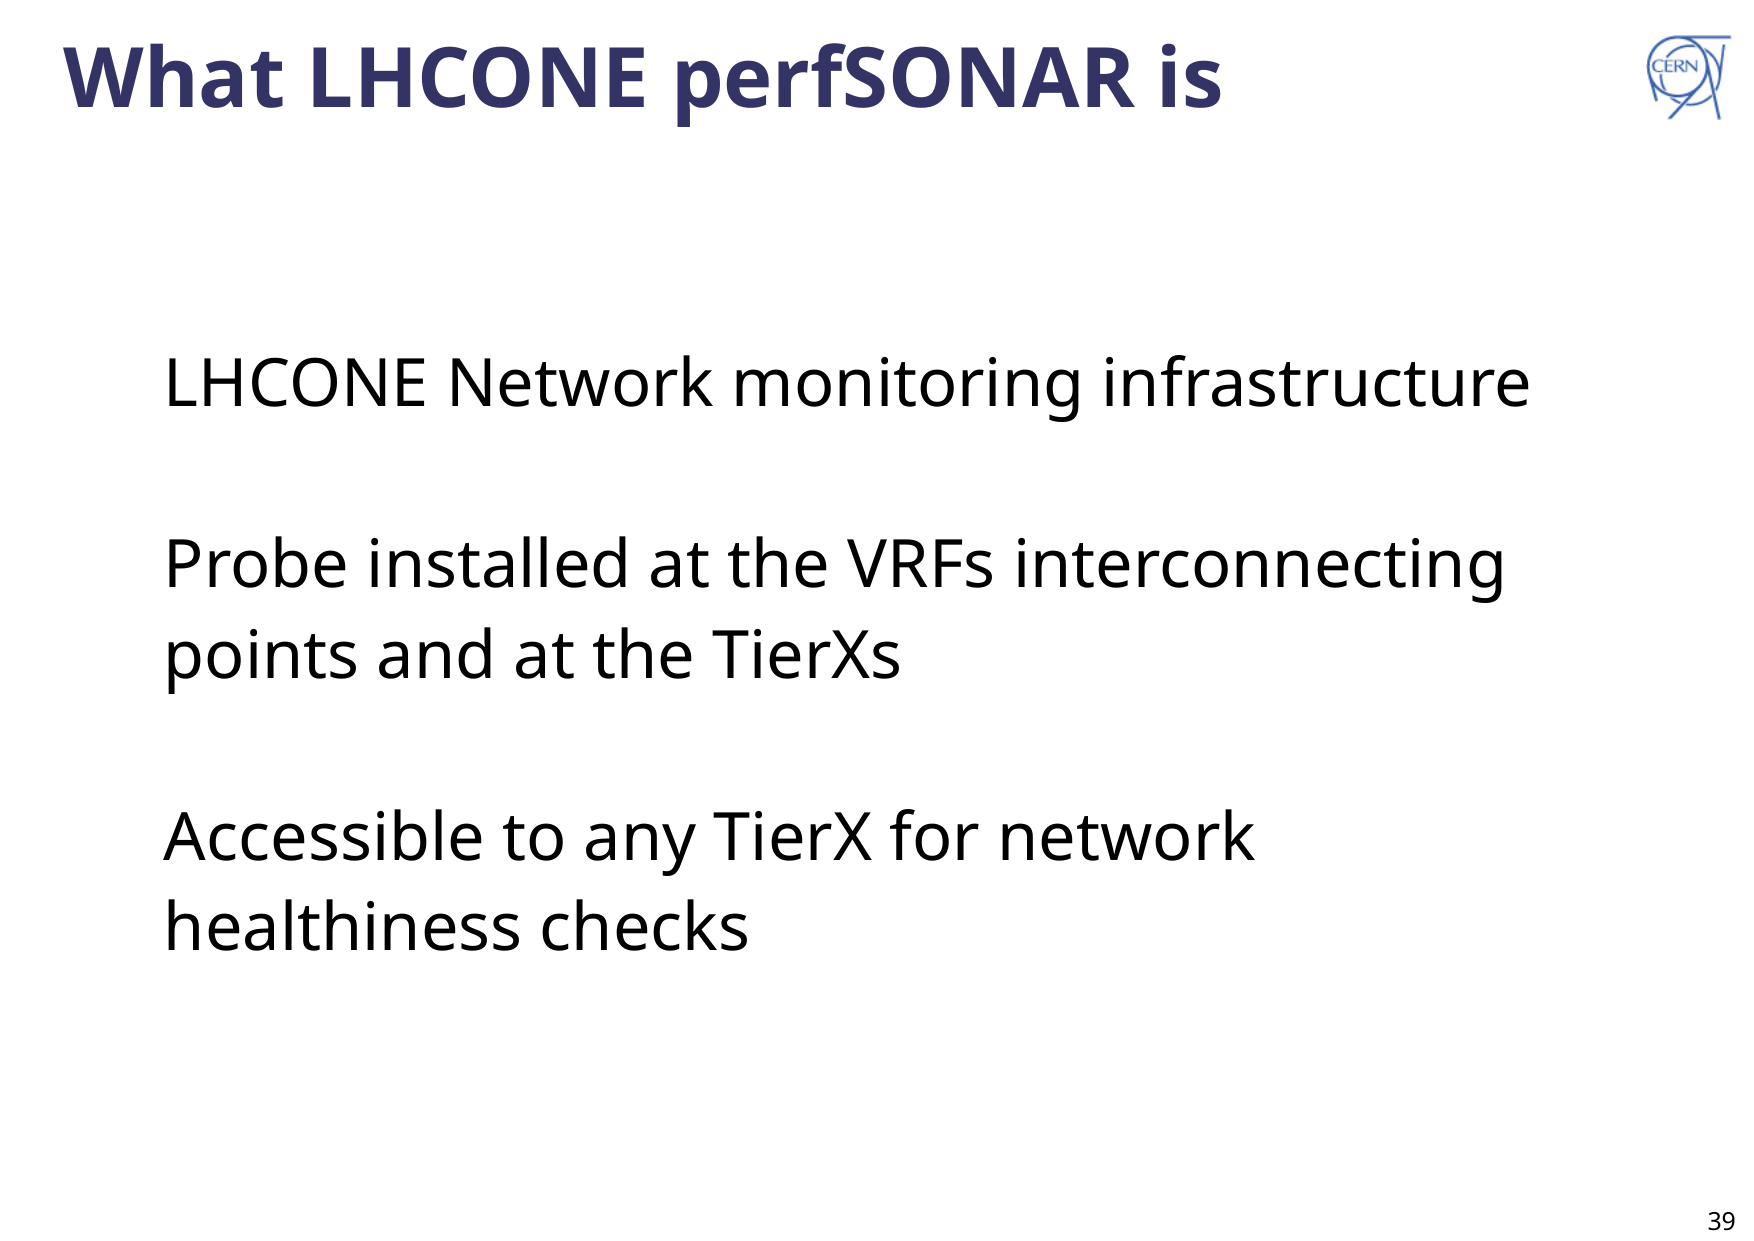

# What LHCONE perfSONAR is
LHCONE Network monitoring infrastructure
Probe installed at the VRFs interconnecting points and at the TierXs
Accessible to any TierX for network healthiness checks
39